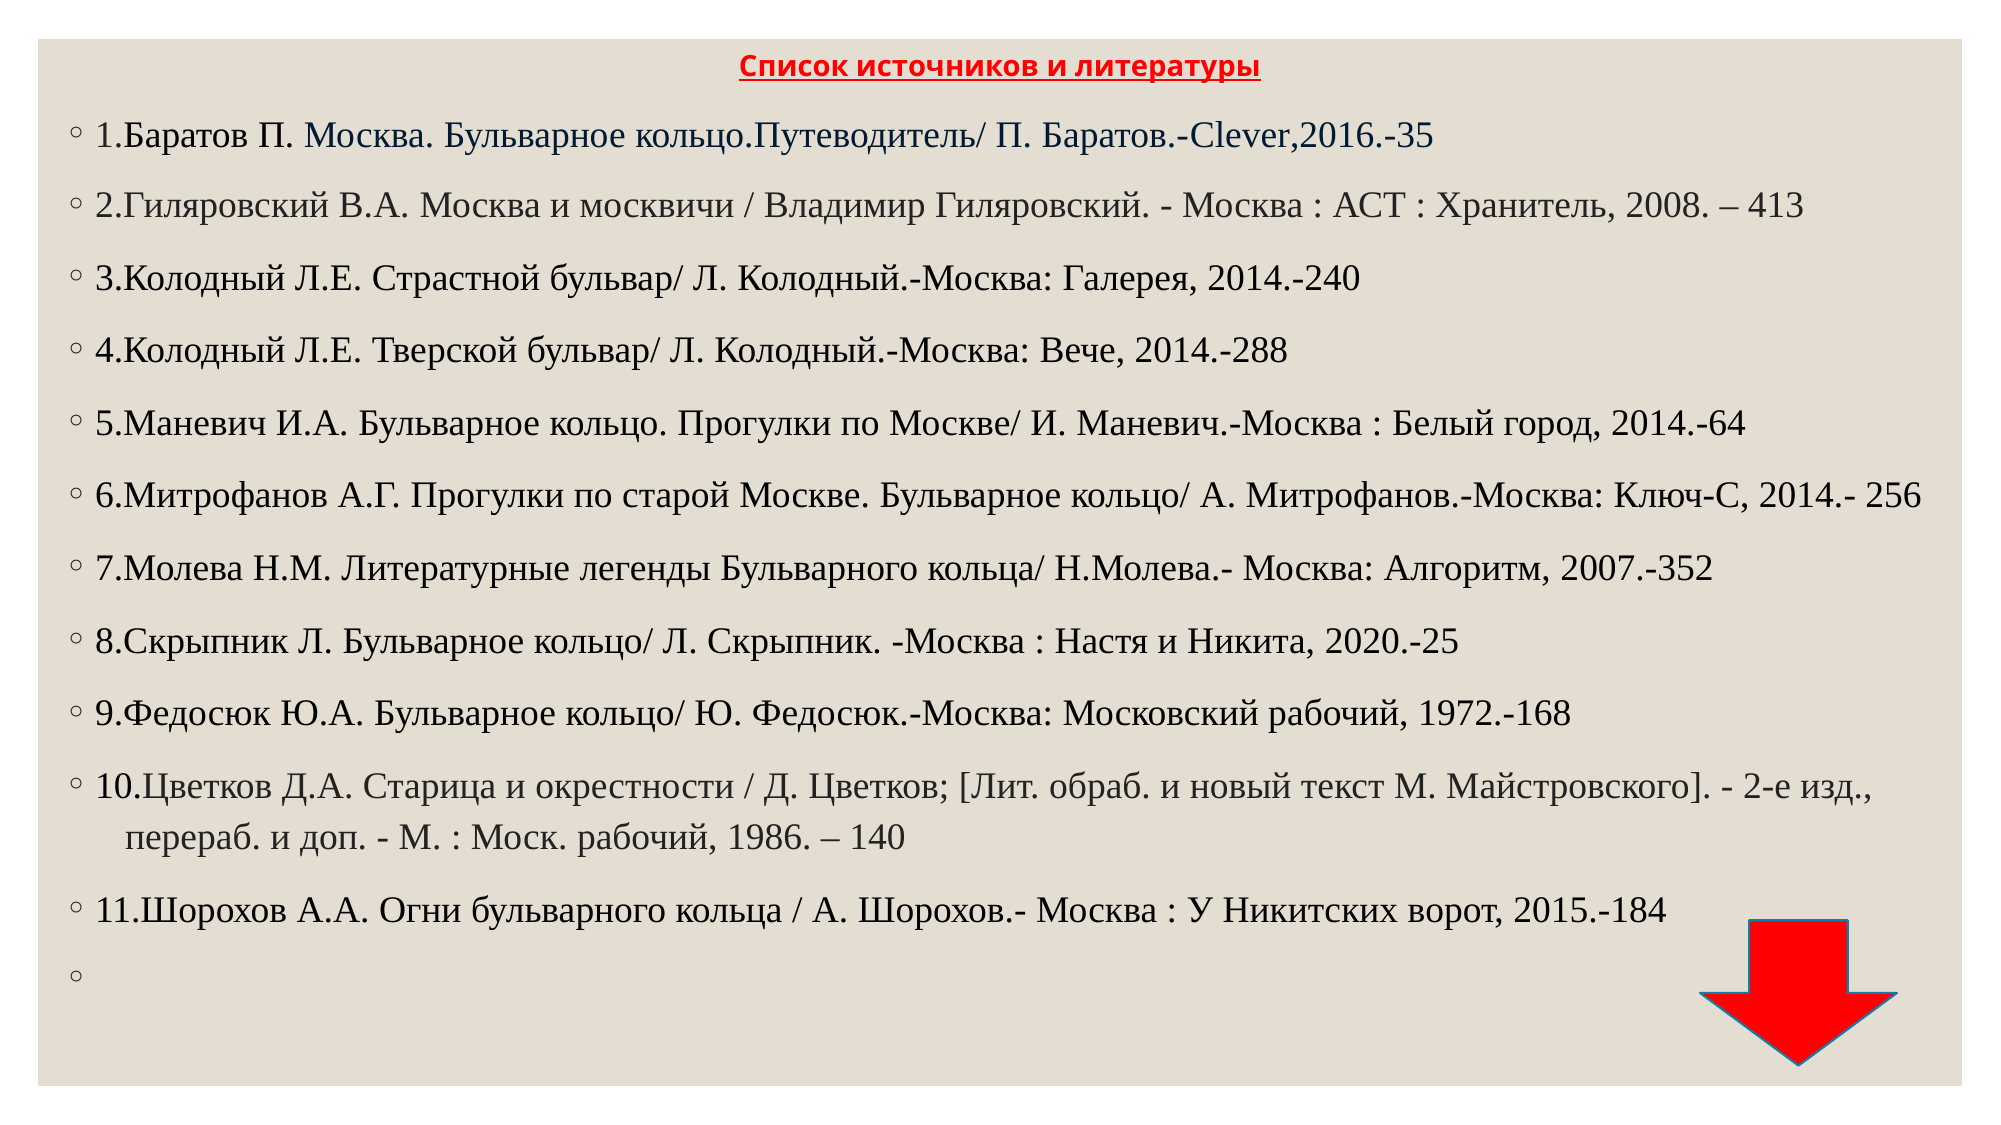

# Список источников и литературы
1.Баратов П. Москва. Бульварное кольцо.Путеводитель/ П. Баратов.-Clever,2016.-35
2.Гиляровский В.А. Москва и москвичи / Владимир Гиляровский. - Москва : АСТ : Хранитель, 2008. – 413
3.Колодный Л.Е. Страстной бульвар/ Л. Колодный.-Москва: Галерея, 2014.-240
4.Колодный Л.Е. Тверской бульвар/ Л. Колодный.-Москва: Вече, 2014.-288
5.Маневич И.А. Бульварное кольцо. Прогулки по Москве/ И. Маневич.-Москва : Белый город, 2014.-64
6.Митрофанов А.Г. Прогулки по старой Москве. Бульварное кольцо/ А. Митрофанов.-Москва: Ключ-С, 2014.- 256
7.Молева Н.М. Литературные легенды Бульварного кольца/ Н.Молева.- Москва: Алгоритм, 2007.-352
8.Скрыпник Л. Бульварное кольцо/ Л. Скрыпник. -Москва : Настя и Никита, 2020.-25
9.Федосюк Ю.А. Бульварное кольцо/ Ю. Федосюк.-Москва: Московский рабочий, 1972.-168
10.Цветков Д.А. Старица и окрестности / Д. Цветков; [Лит. обраб. и новый текст М. Майстровского]. - 2-е изд., перераб. и доп. - М. : Моск. рабочий, 1986. – 140
11.Шорохов А.А. Огни бульварного кольца / А. Шорохов.- Москва : У Никитских ворот, 2015.-184